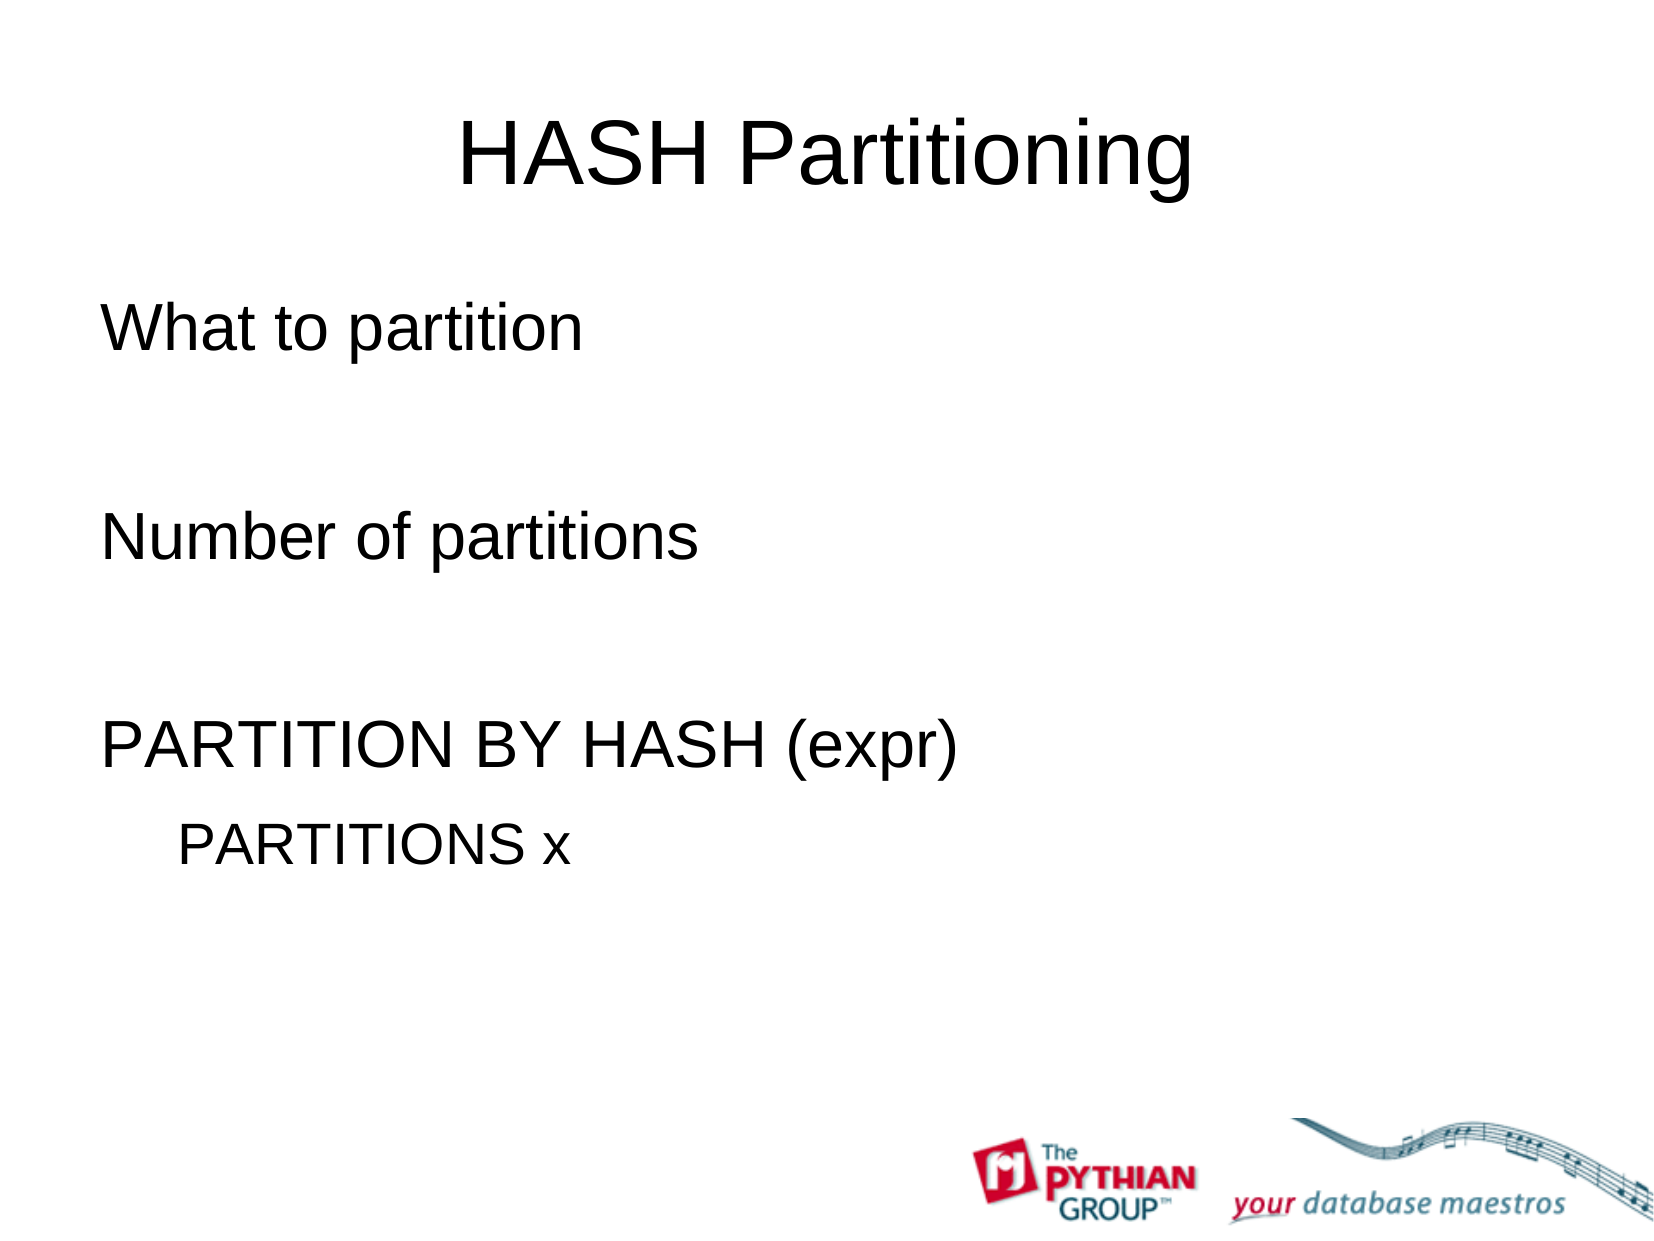

# HASH Partitioning
What to partition
Number of partitions
PARTITION BY HASH (expr)
PARTITIONS x